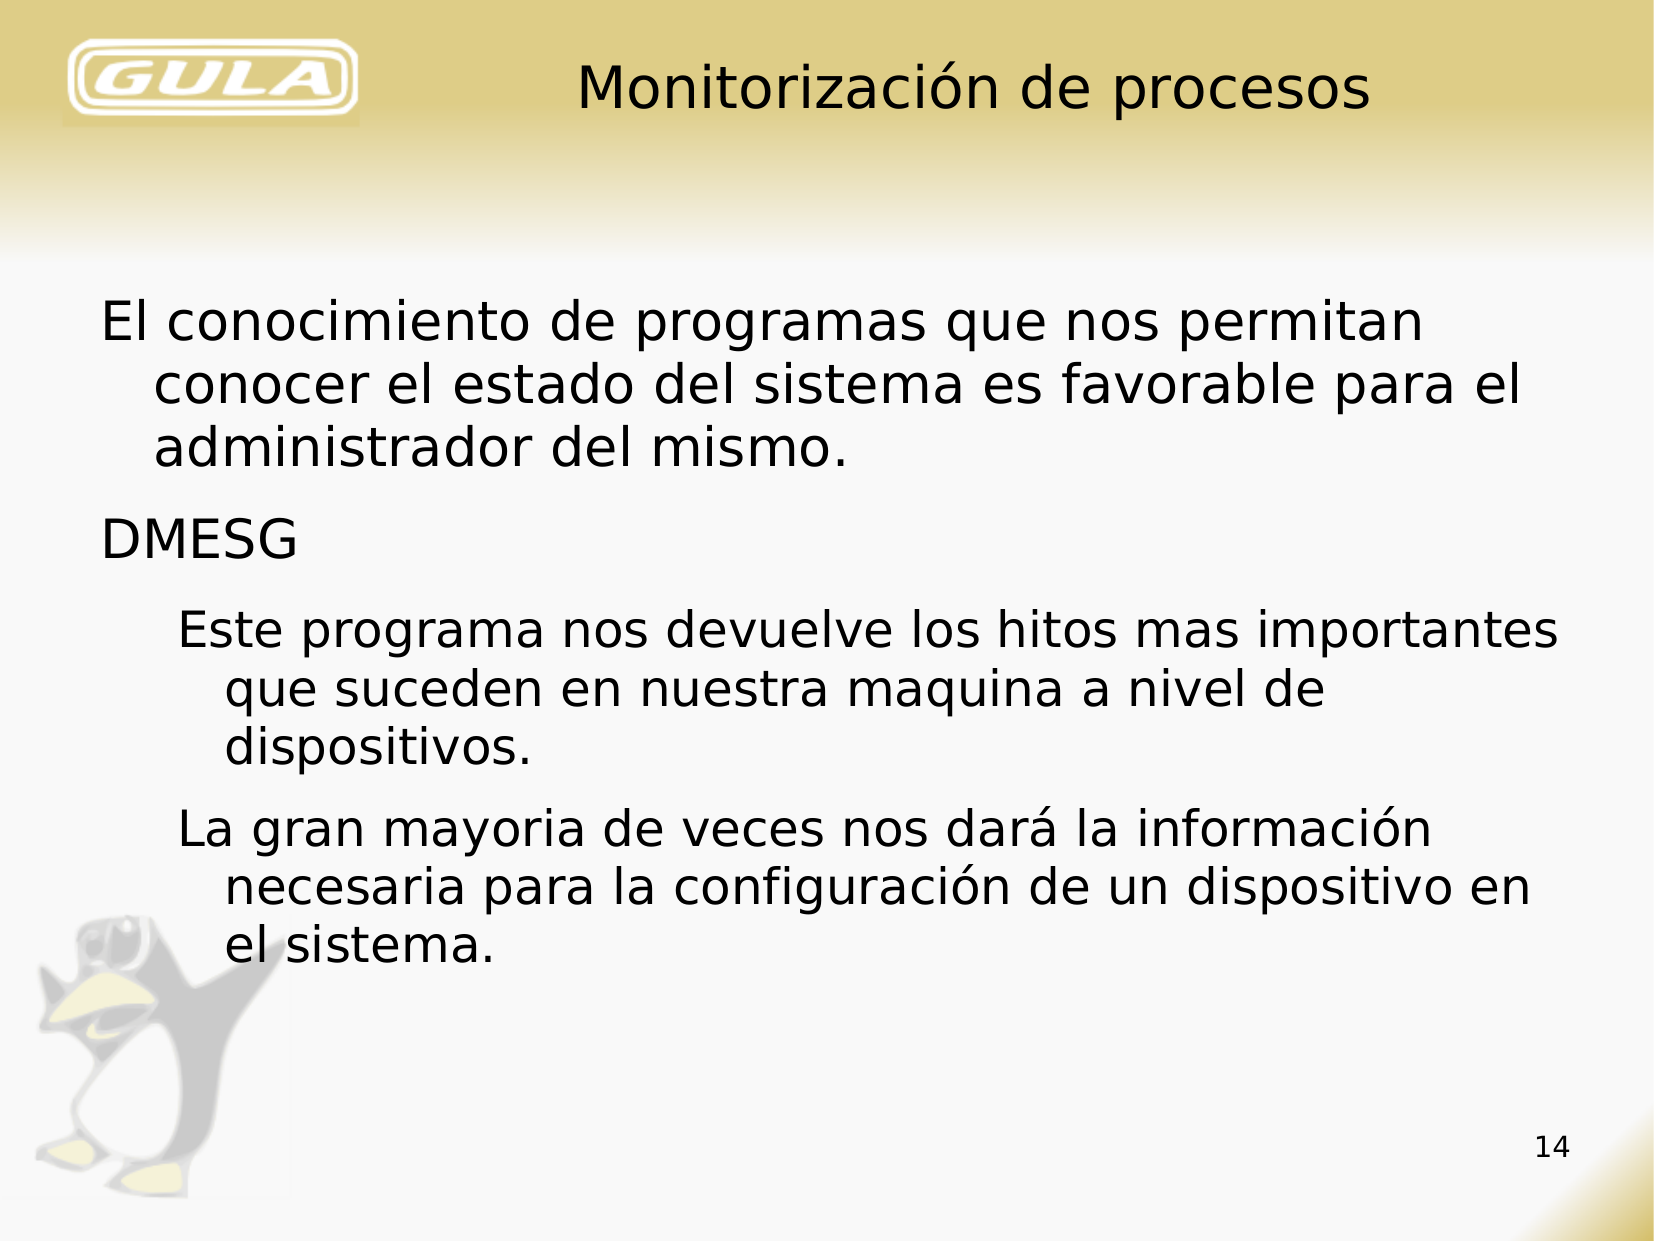

Monitorización de procesos
# El conocimiento de programas que nos permitan conocer el estado del sistema es favorable para el administrador del mismo.
DMESG
Este programa nos devuelve los hitos mas importantes que suceden en nuestra maquina a nivel de dispositivos.
La gran mayoria de veces nos dará la información necesaria para la configuración de un dispositivo en el sistema.
14